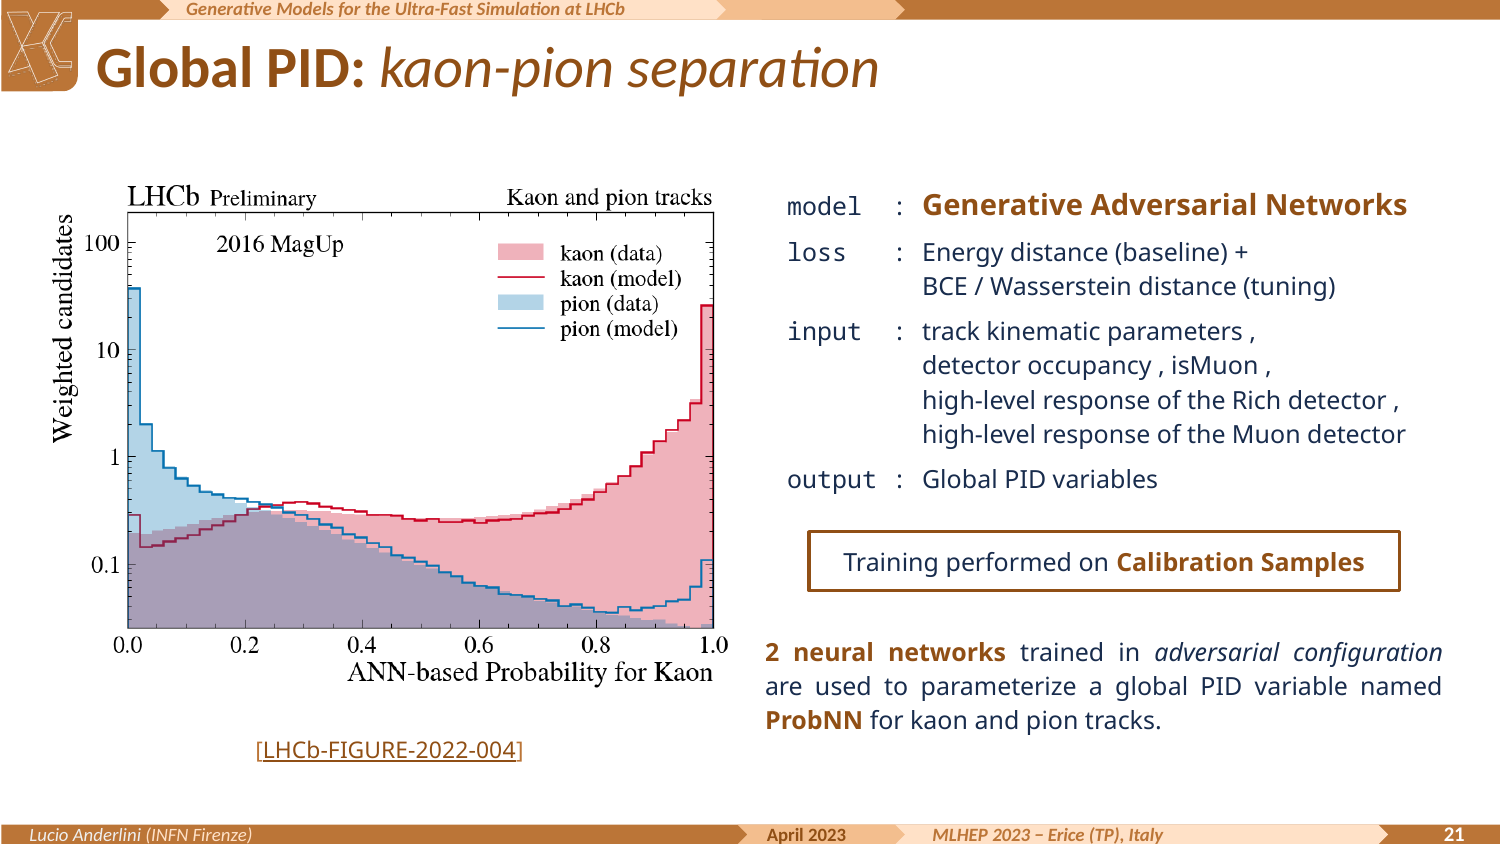

# Global PID: kaon-pion separation
model : Generative Adversarial Networks
loss : Energy distance (baseline) +
 BCE / Wasserstein distance (tuning)
input : track kinematic parameters ,
 detector occupancy , isMuon ,
 high-level response of the Rich detector ,
 high-level response of the Muon detector
output : Global PID variables
Training performed on Calibration Samples
2 neural networks trained in adversarial configuration are used to parameterize a global PID variable named ProbNN for kaon and pion tracks.
[LHCb-FIGURE-2022-004]